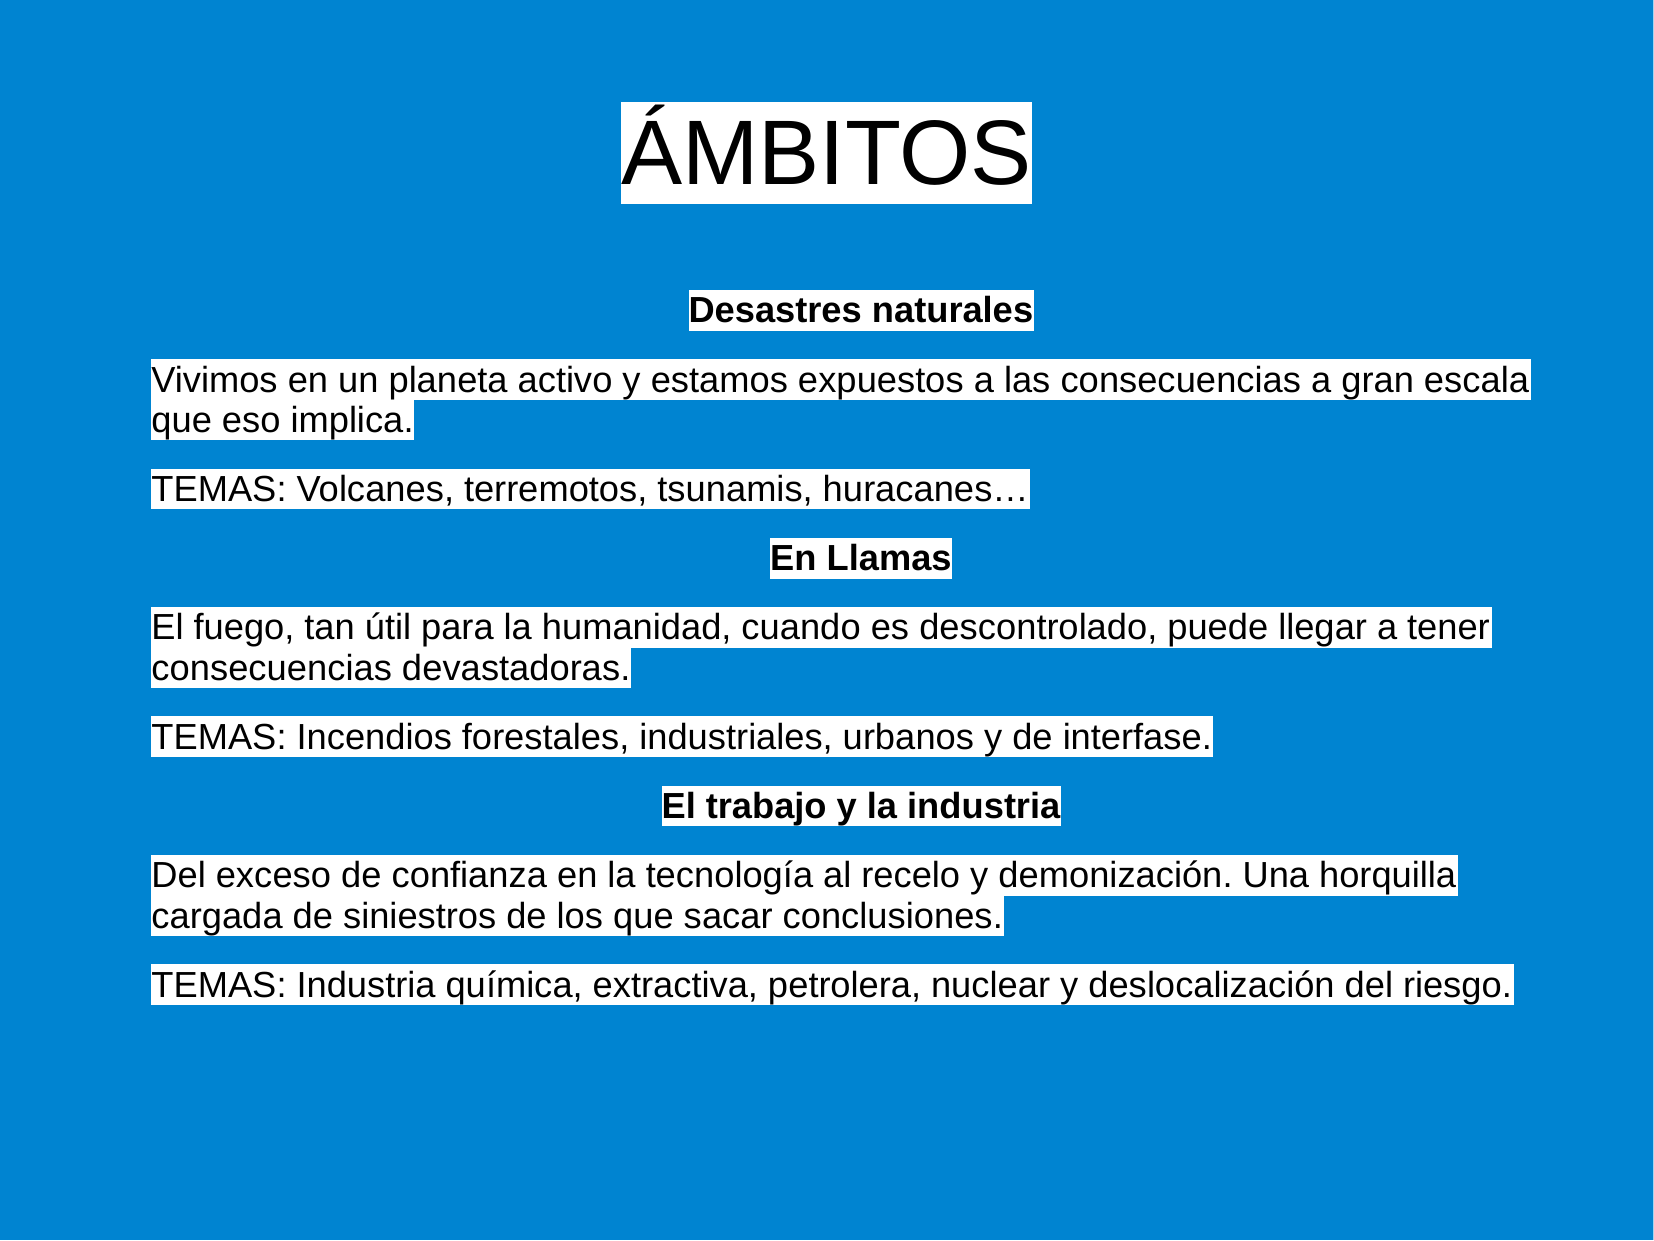

# ÁMBITOS
Desastres naturales
Vivimos en un planeta activo y estamos expuestos a las consecuencias a gran escala que eso implica.
TEMAS: Volcanes, terremotos, tsunamis, huracanes…
En Llamas
El fuego, tan útil para la humanidad, cuando es descontrolado, puede llegar a tener consecuencias devastadoras.
TEMAS: Incendios forestales, industriales, urbanos y de interfase.
El trabajo y la industria
Del exceso de confianza en la tecnología al recelo y demonización. Una horquilla cargada de siniestros de los que sacar conclusiones.
TEMAS: Industria química, extractiva, petrolera, nuclear y deslocalización del riesgo.